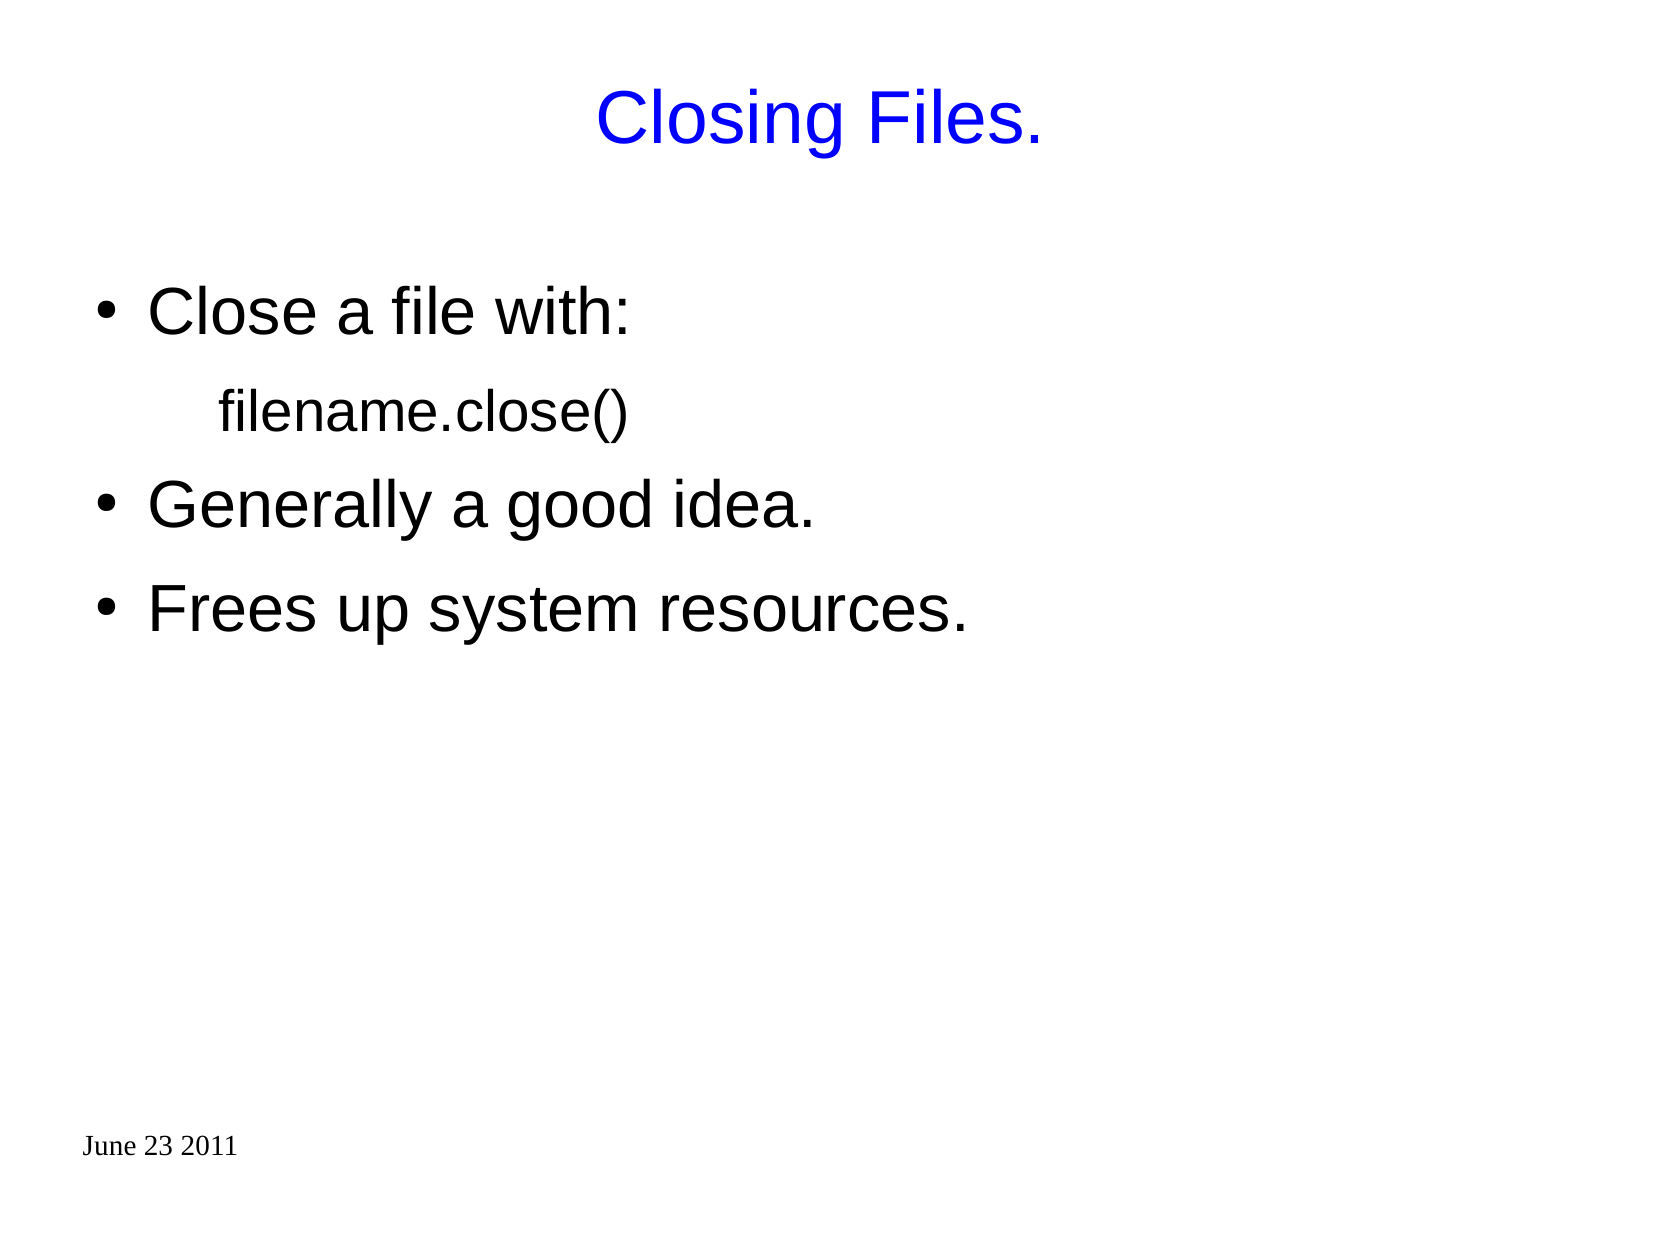

# Closing Files.
Close a file with:
filename.close()
Generally a good idea.
Frees up system resources.
June 23 2011